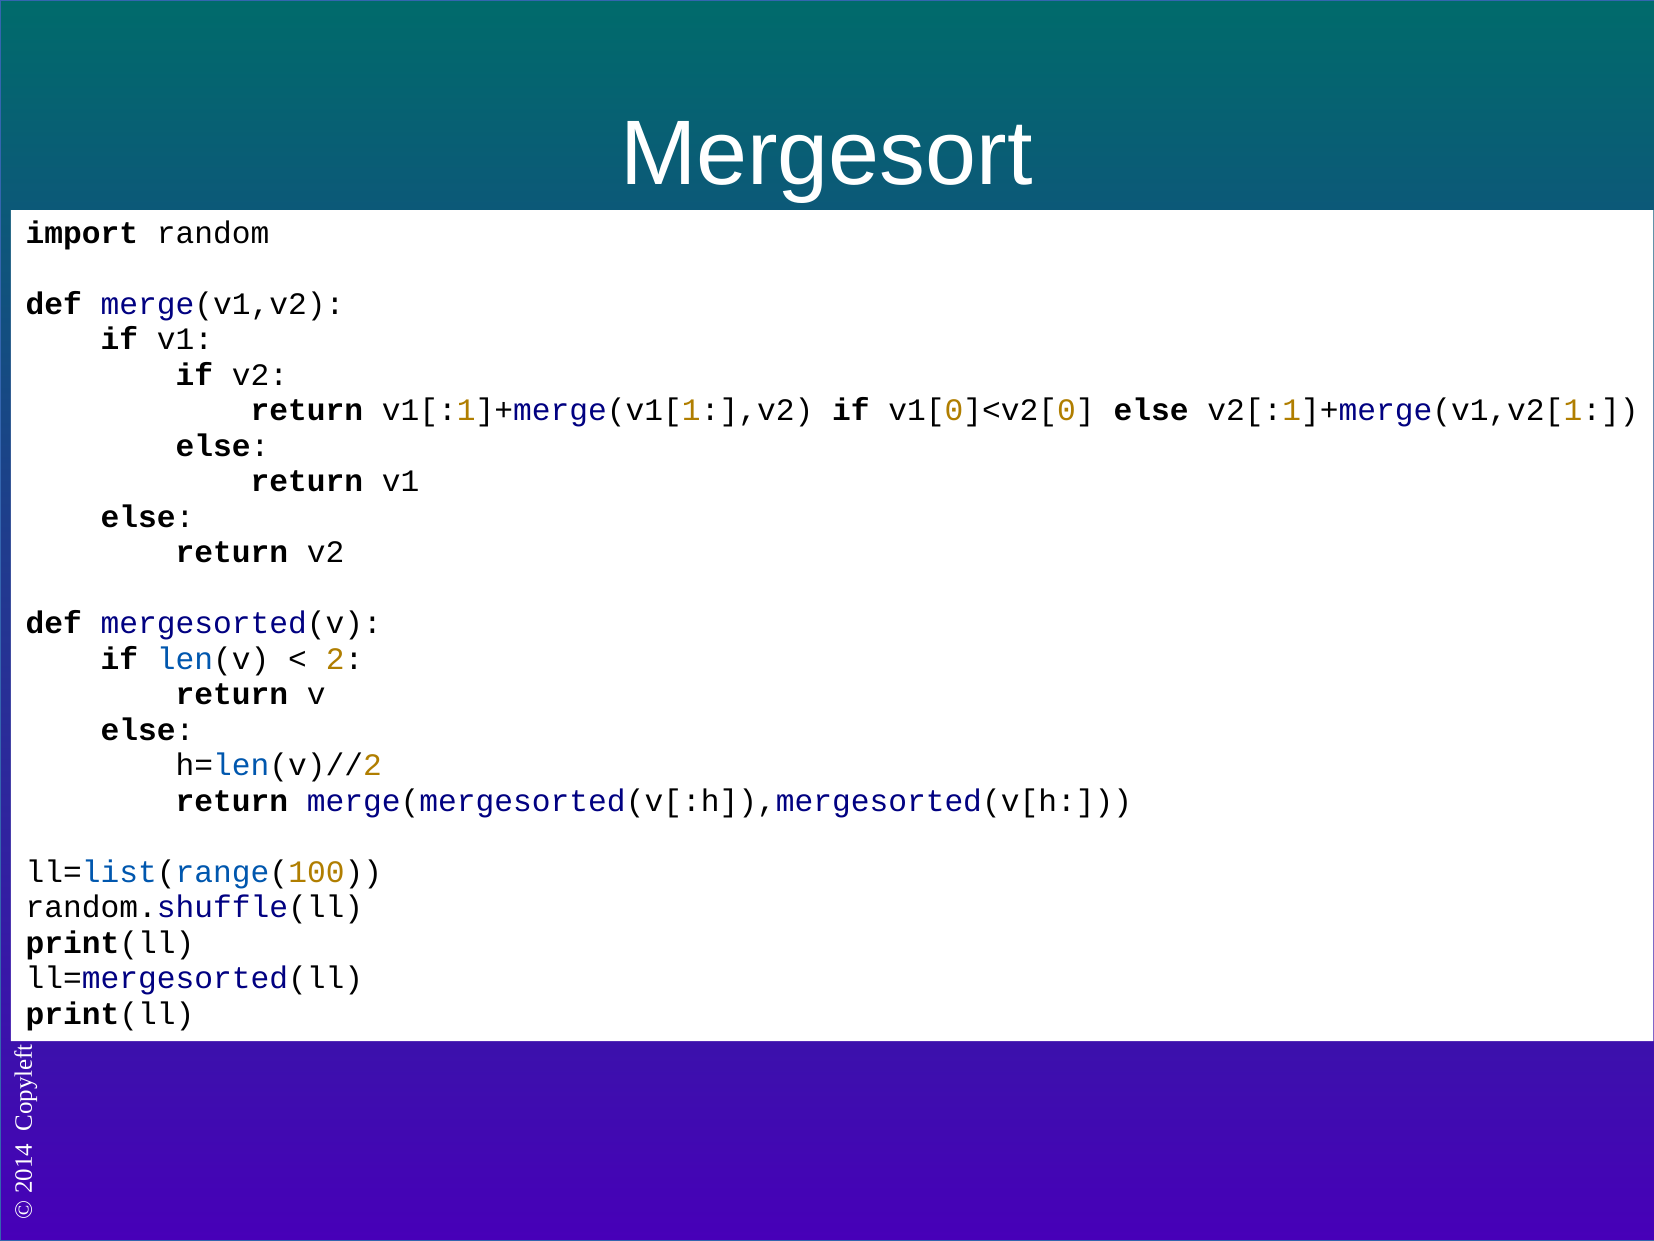

# Mergesort
import random
def merge(v1,v2):
	if v1:
		if v2:
			return v1[:1]+merge(v1[1:],v2) if v1[0]<v2[0] else v2[:1]+merge(v1,v2[1:])
		else:
			return v1
	else:
		return v2
def mergesorted(v):
	if len(v) < 2:
		return v
	else:
		h=len(v)//2
		return merge(mergesorted(v[:h]),mergesorted(v[h:]))
ll=list(range(100))
random.shuffle(ll)
print(ll)
ll=mergesorted(ll)
print(ll)